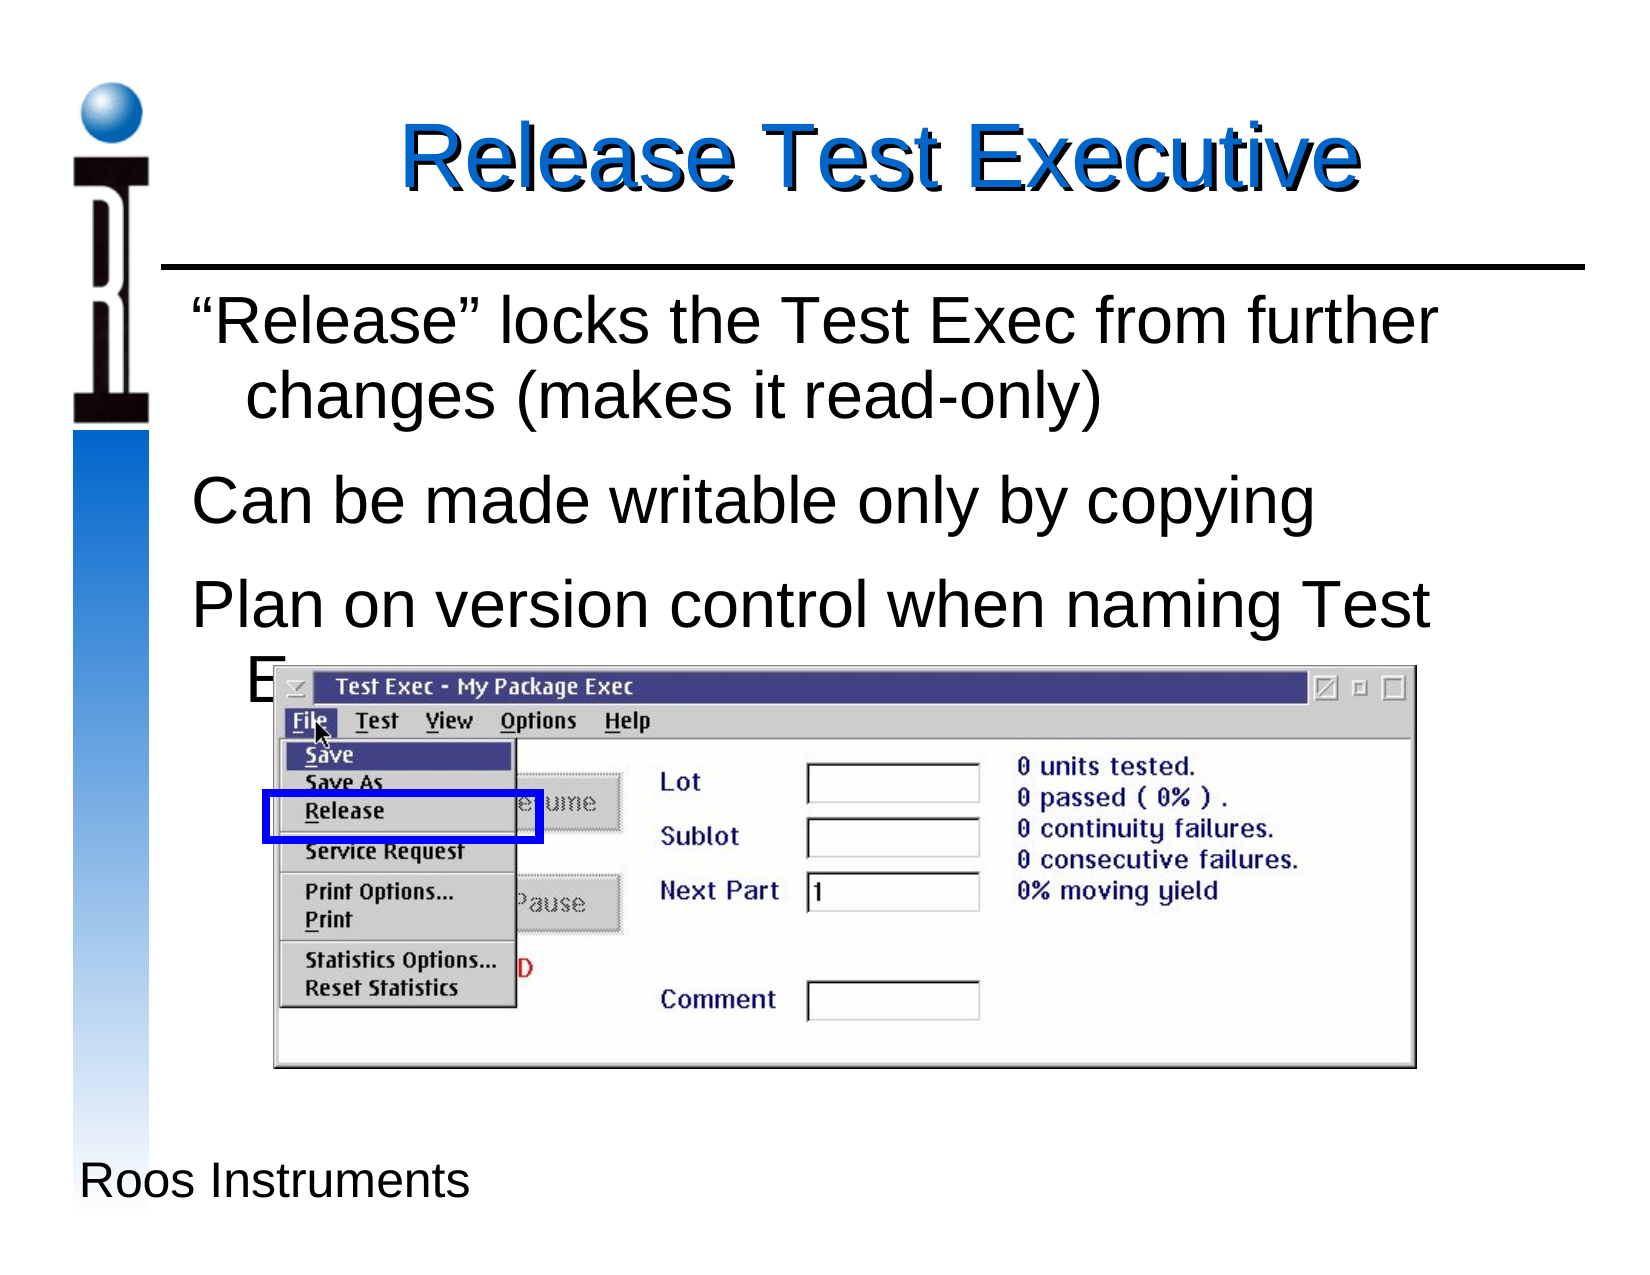

# Release Test Executive
“Release” locks the Test Exec from further changes (makes it read-only)
Can be made writable only by copying
Plan on version control when naming Test Execs